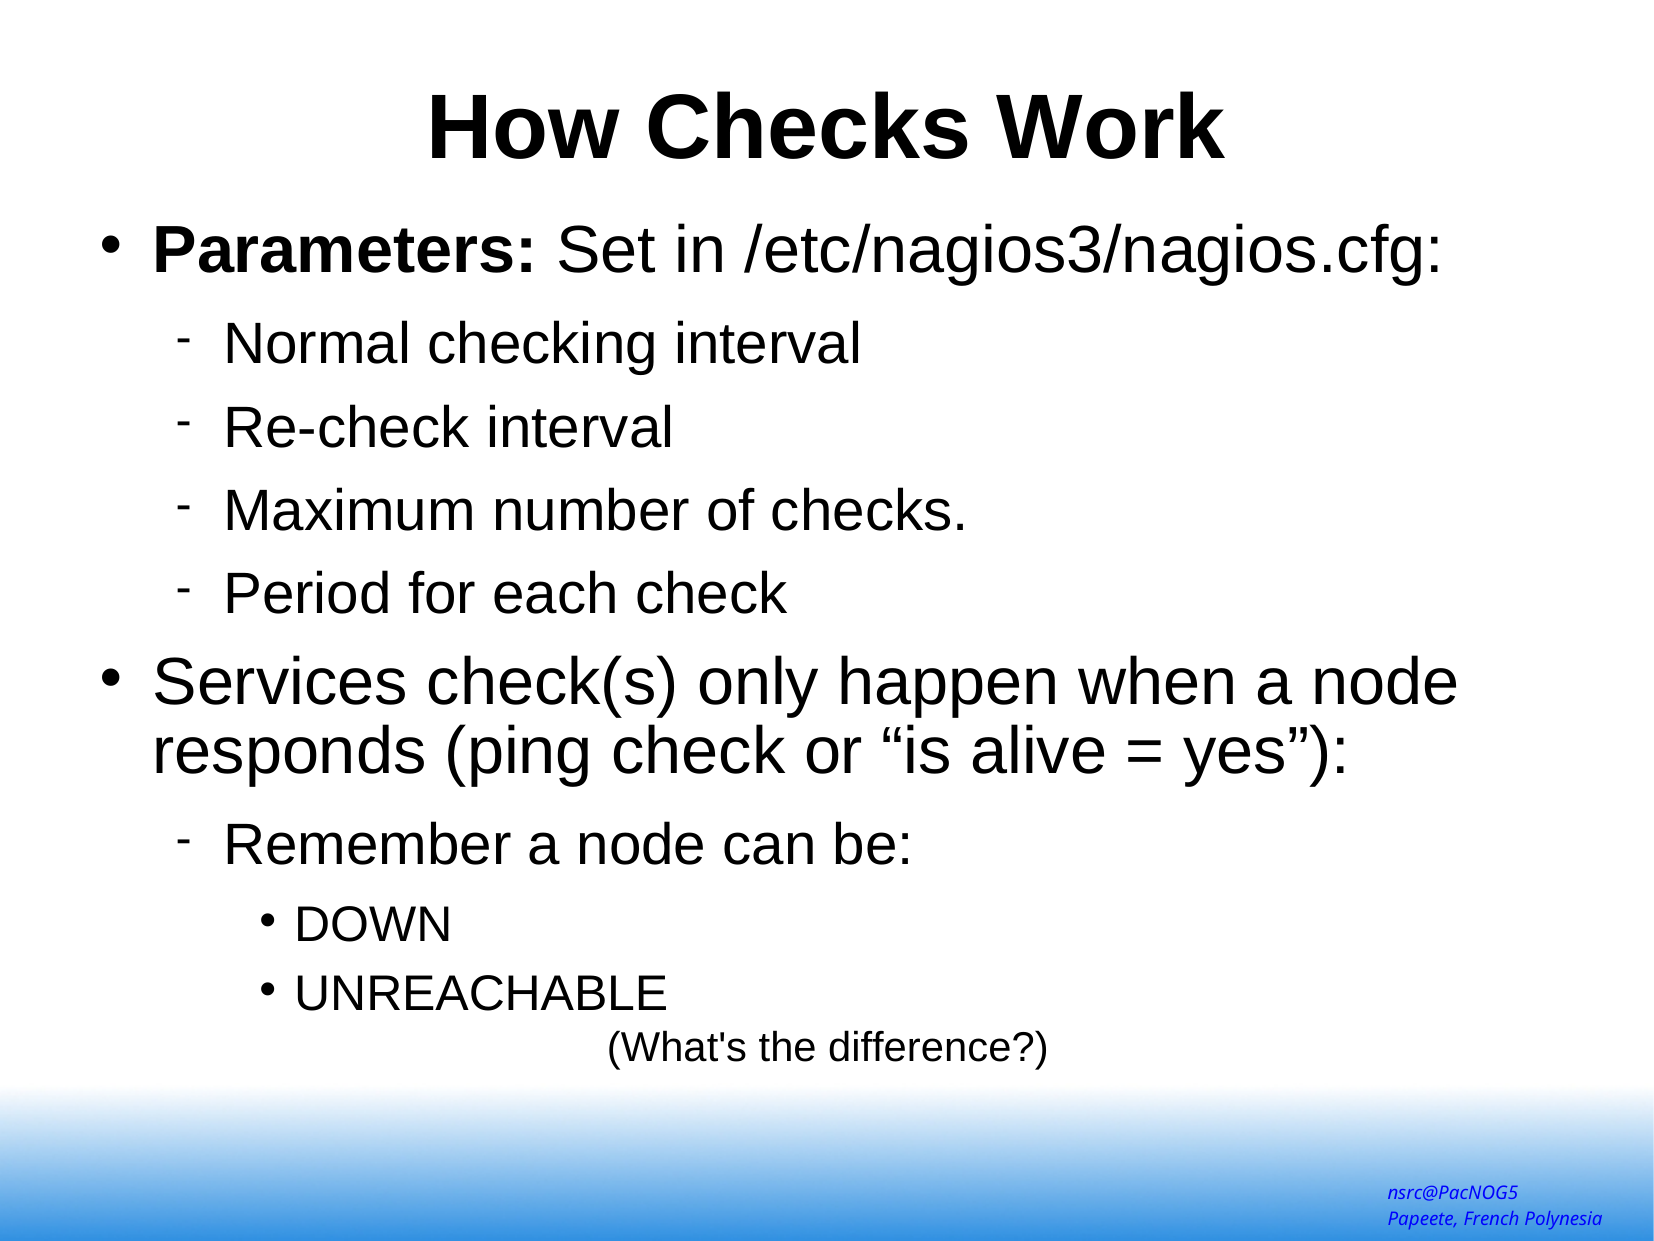

# How Checks Work
Parameters: Set in /etc/nagios3/nagios.cfg:
Normal checking interval
Re-check interval
Maximum number of checks.
Period for each check
Services check(s) only happen when a node responds (ping check or “is alive = yes”):
Remember a node can be:
DOWN
UNREACHABLE
					(What's the difference?)